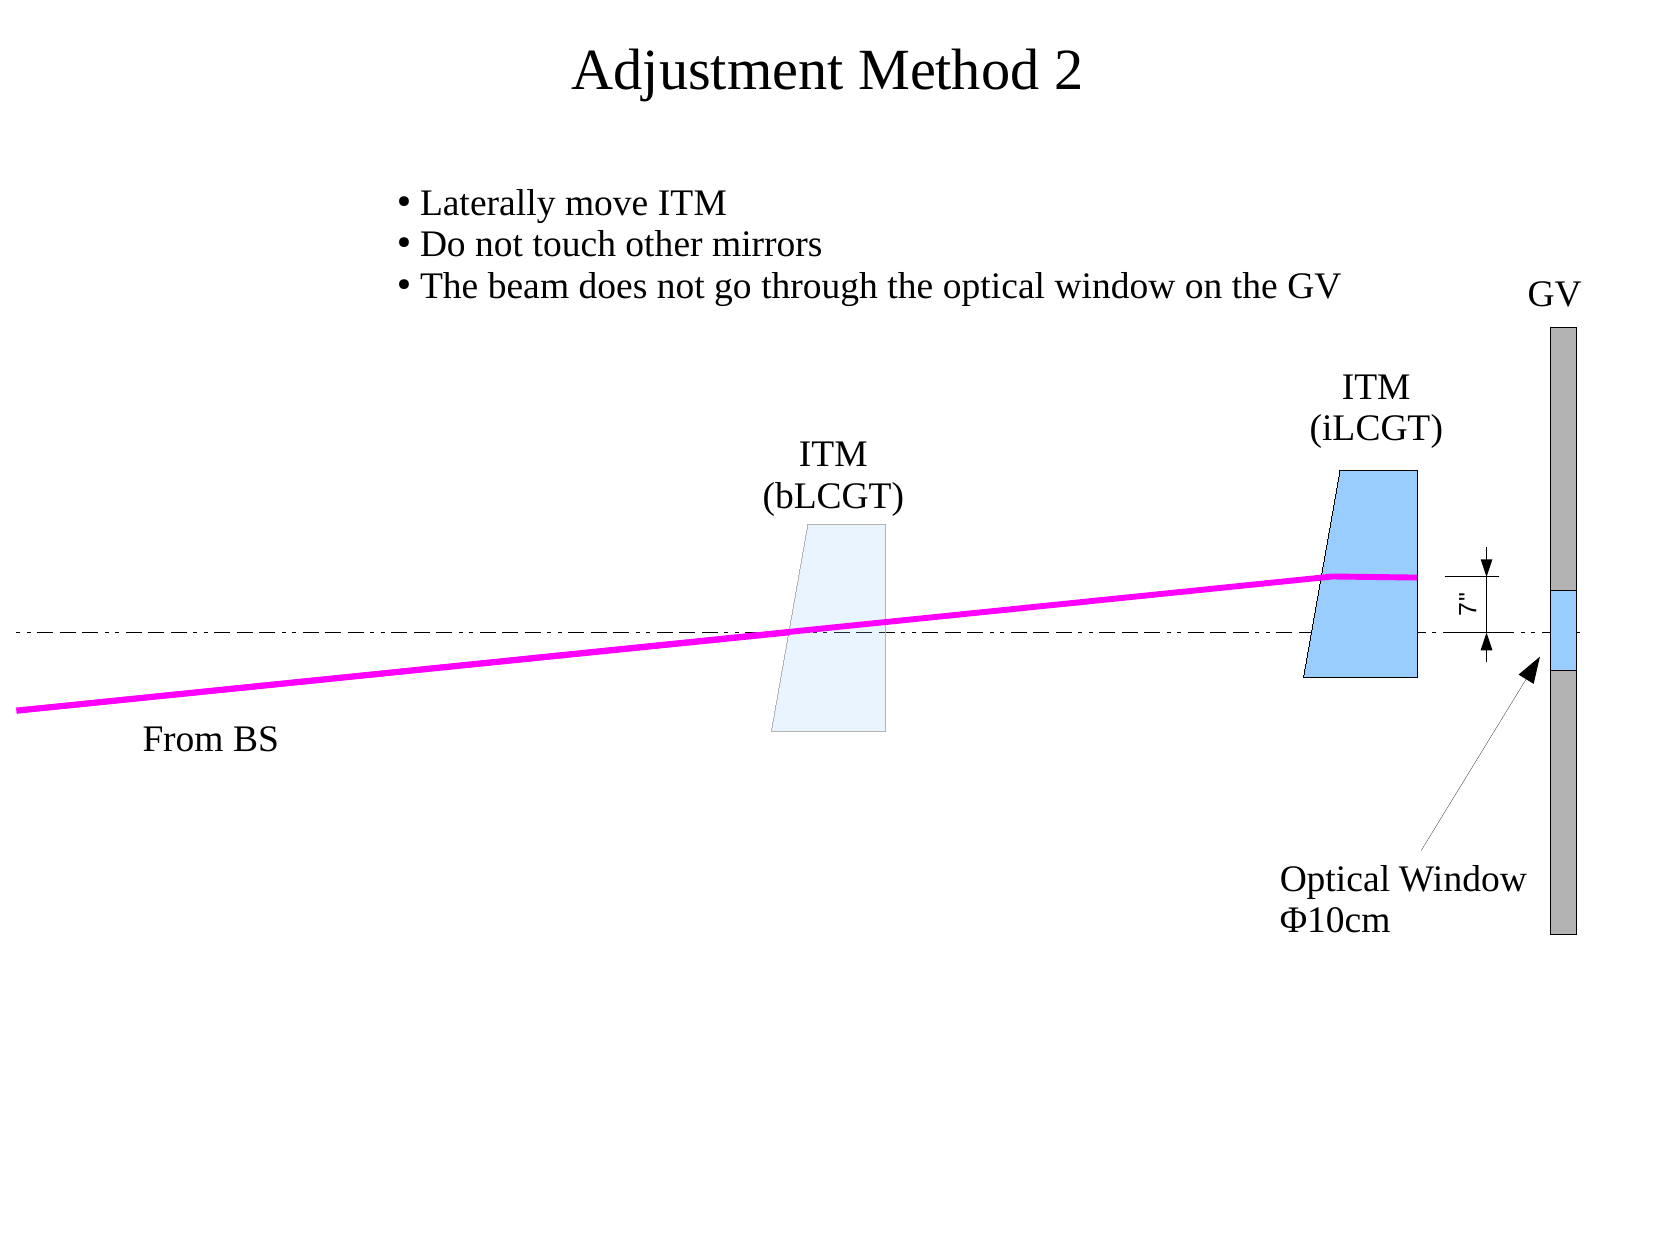

Adjustment Method 2
 Laterally move ITM
 Do not touch other mirrors
 The beam does not go through the optical window on the GV
GV
ITM
(iLCGT)
ITM
(bLCGT)
From BS
Optical Window
Φ10cm